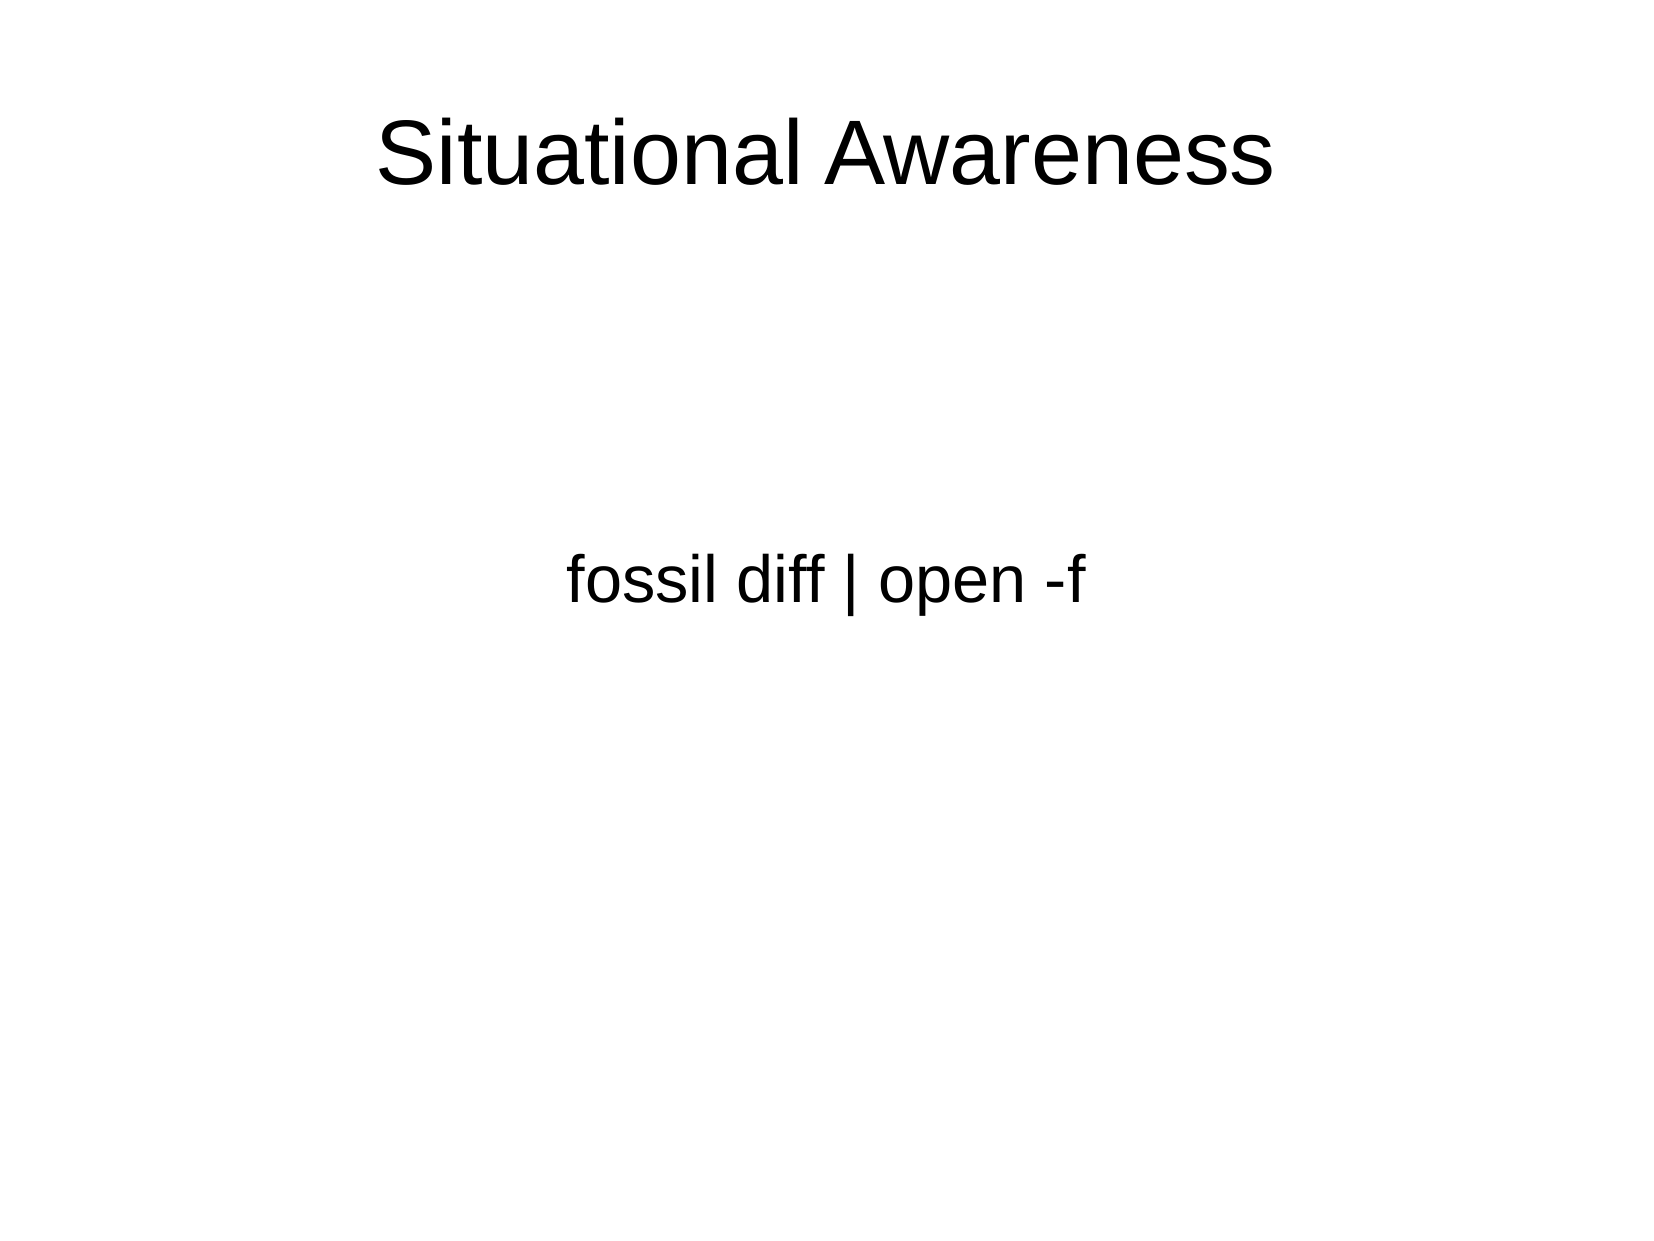

# fossil diff | open -f
Situational Awareness